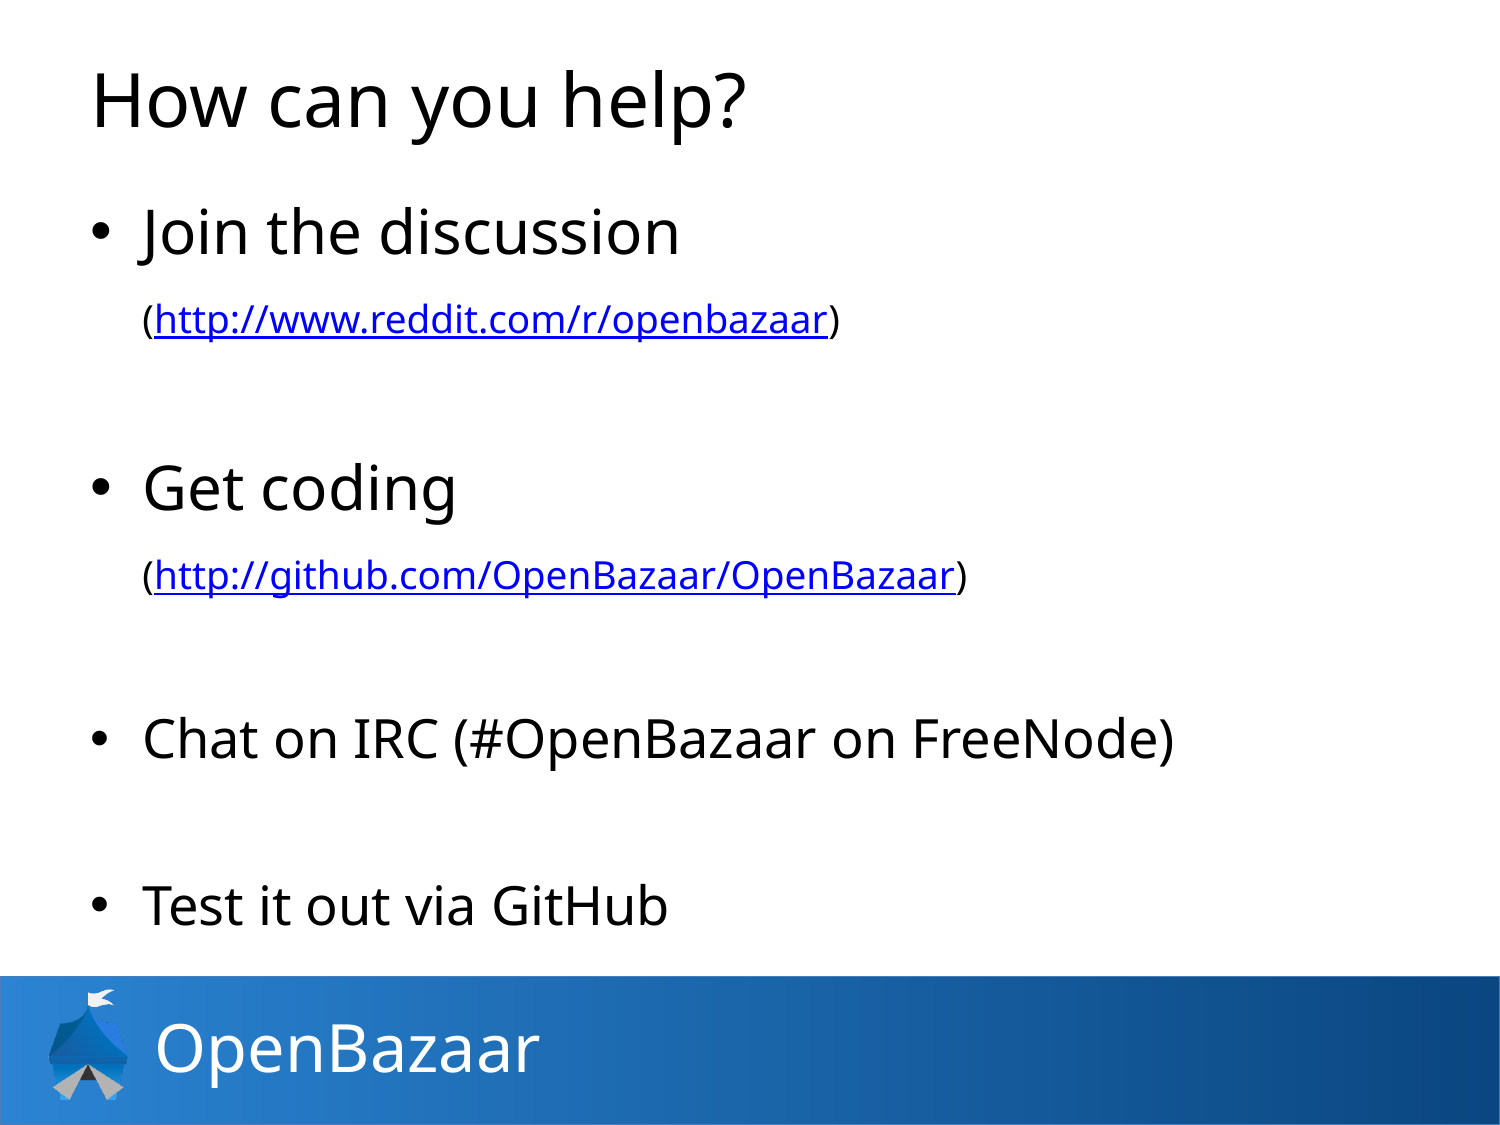

# How can you help?
Join the discussion
(http://www.reddit.com/r/openbazaar)
Get coding
(http://github.com/OpenBazaar/OpenBazaar)
Chat on IRC (#OpenBazaar on FreeNode)
Test it out via GitHub